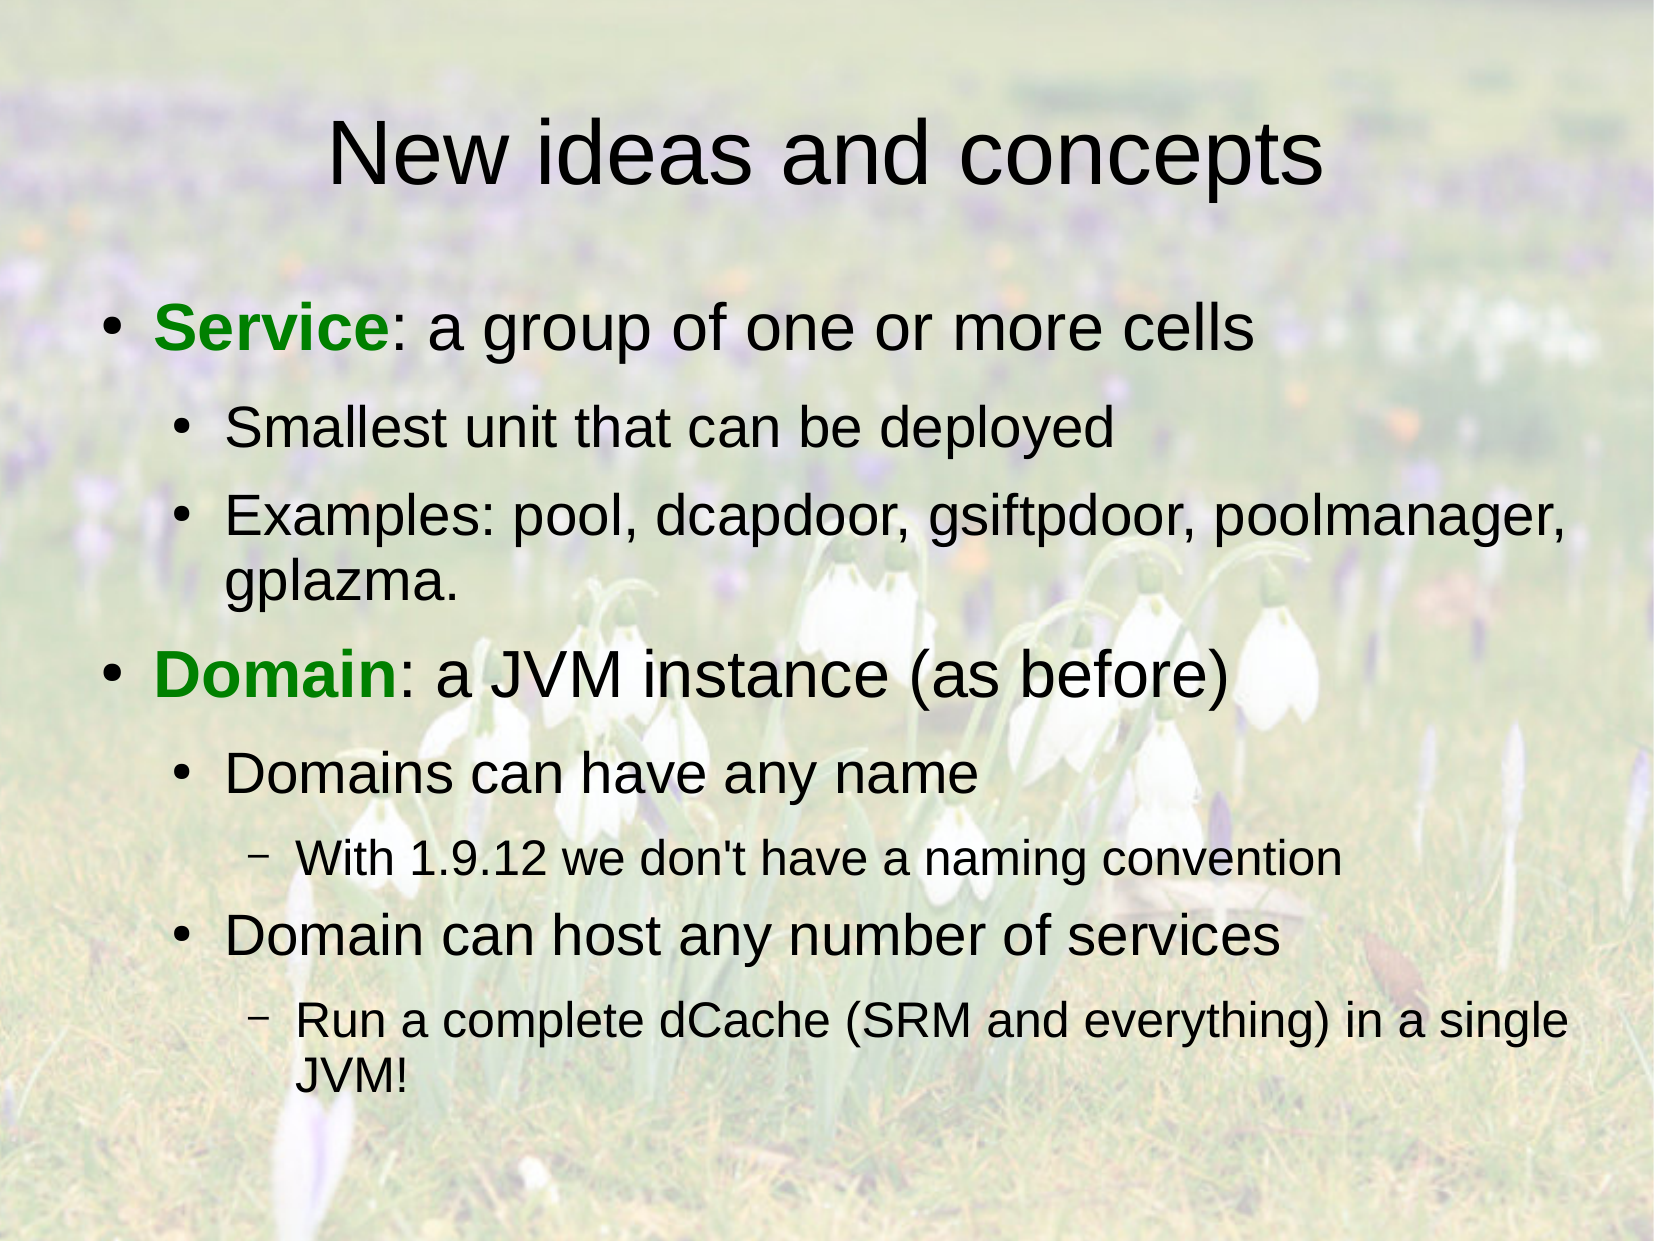

# New ideas and concepts
Service: a group of one or more cells
Smallest unit that can be deployed
Examples: pool, dcapdoor, gsiftpdoor, poolmanager, gplazma.
Domain: a JVM instance (as before)
Domains can have any name
With 1.9.12 we don't have a naming convention
Domain can host any number of services
Run a complete dCache (SRM and everything) in a single JVM!